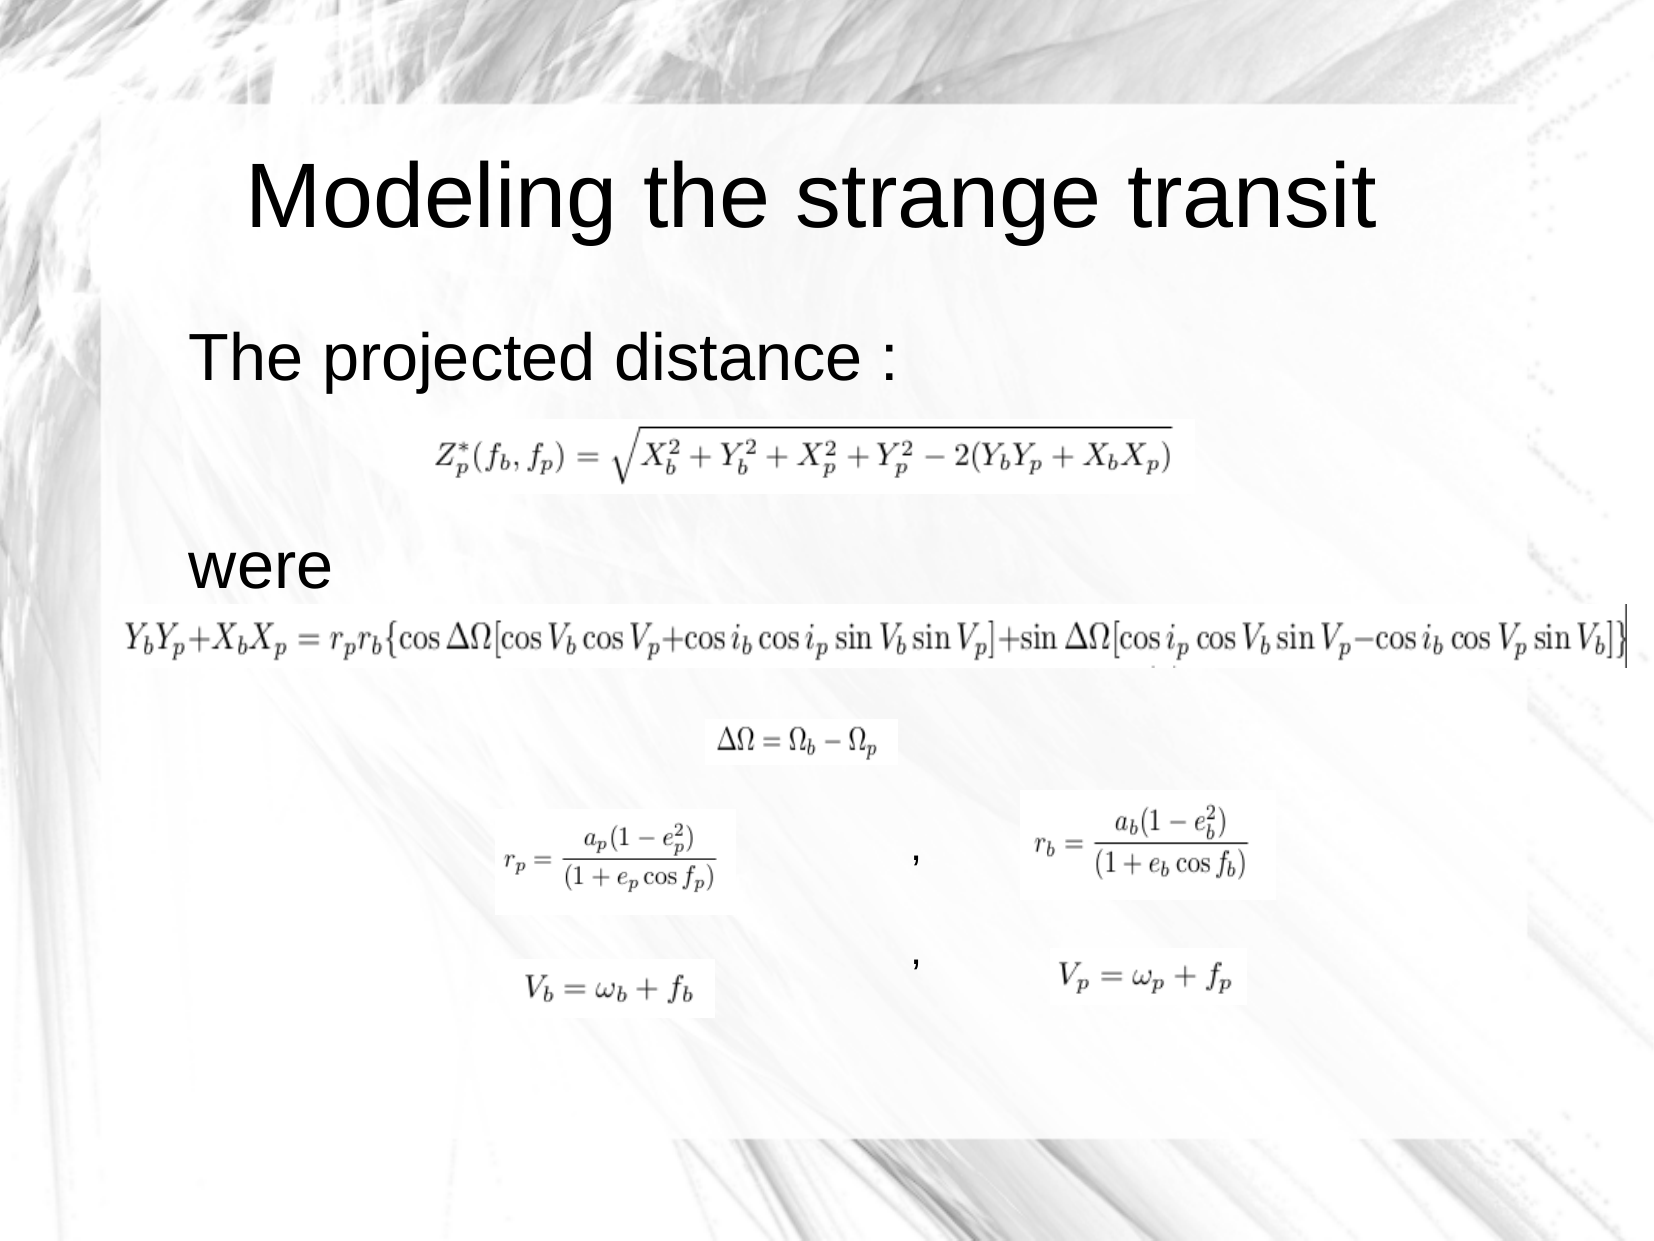

# Modeling the strange transit
The projected distance :
were
 ,
 ,